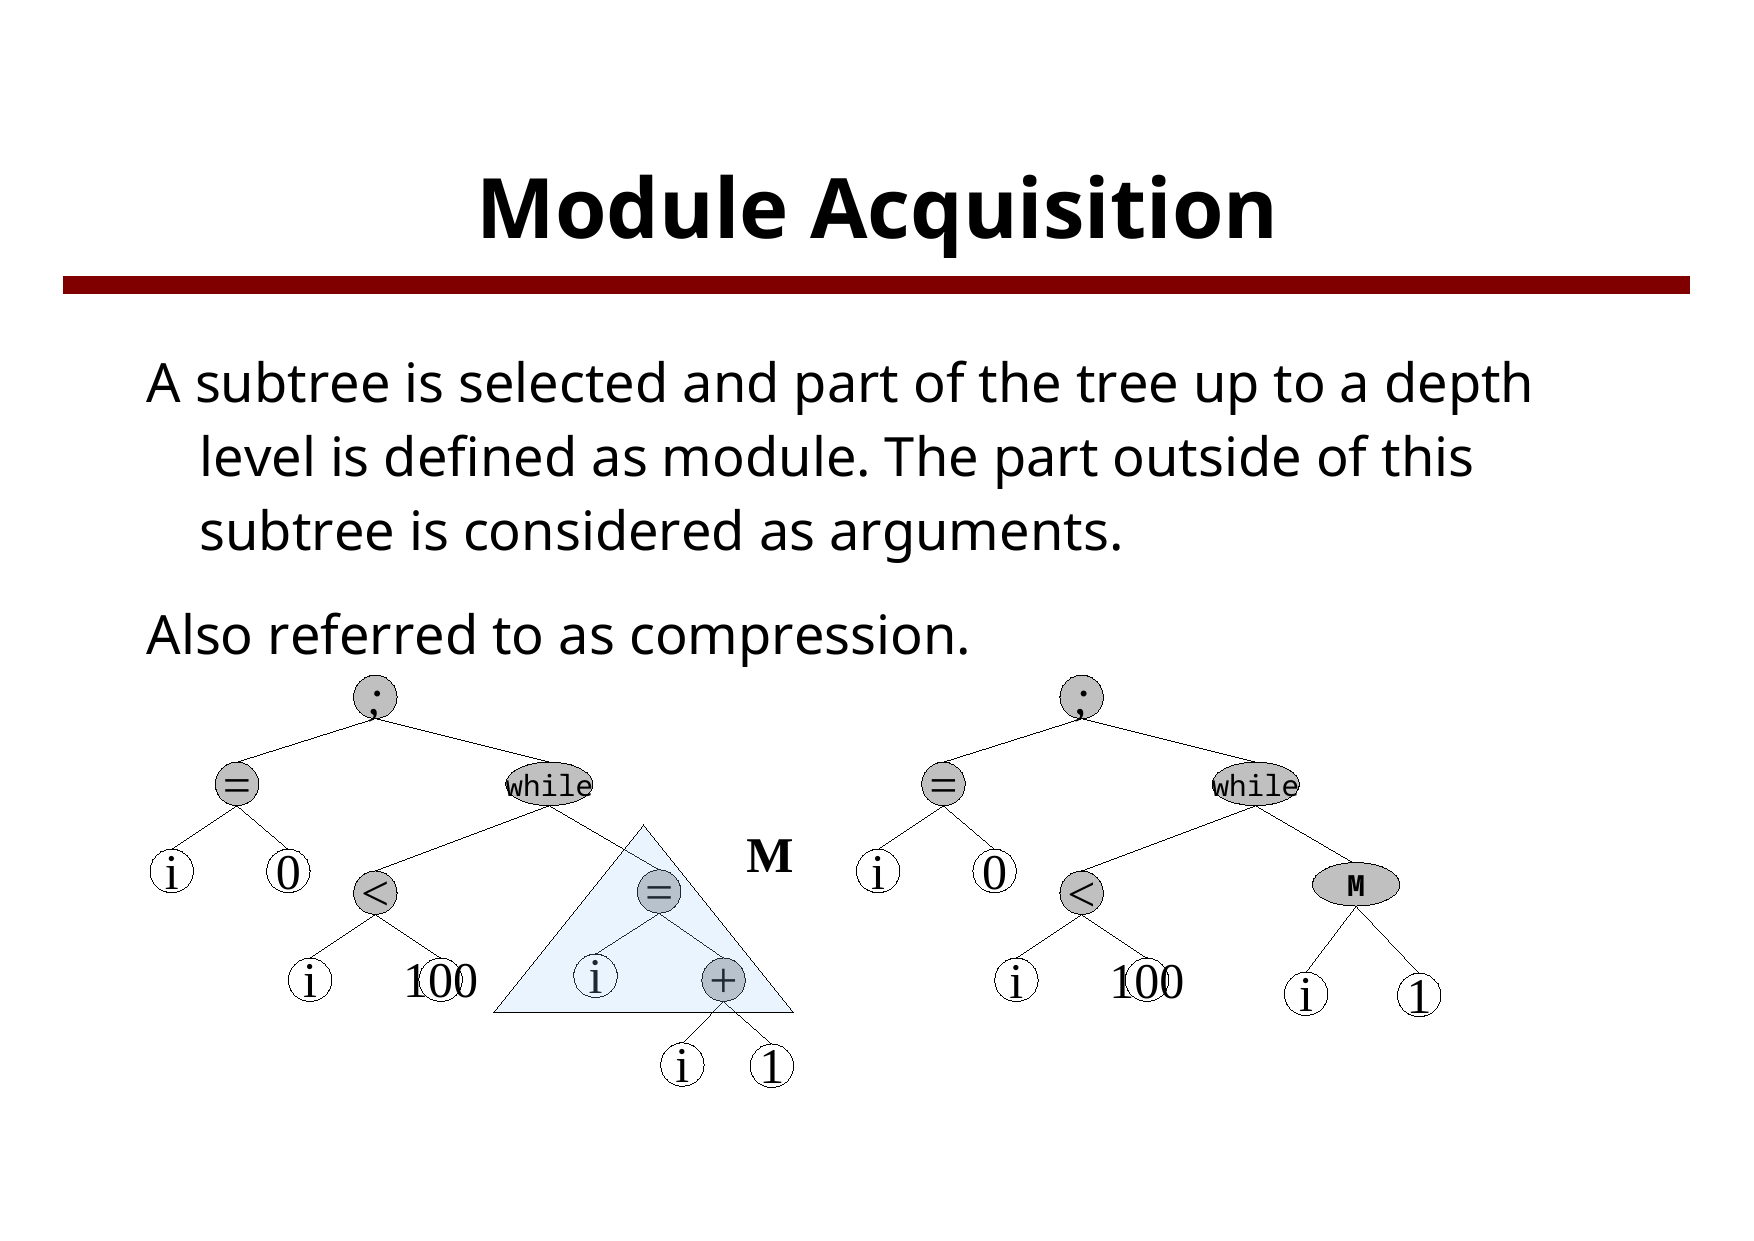

# Module Acquisition
A subtree is selected and part of the tree up to a depth level is defined as module. The part outside of this subtree is considered as arguments.
Also referred to as compression.
;
;
=
while
=
while
M
i
0
i
0
M
=
<
<
i
+
i
100
i
100
i
1
i
1